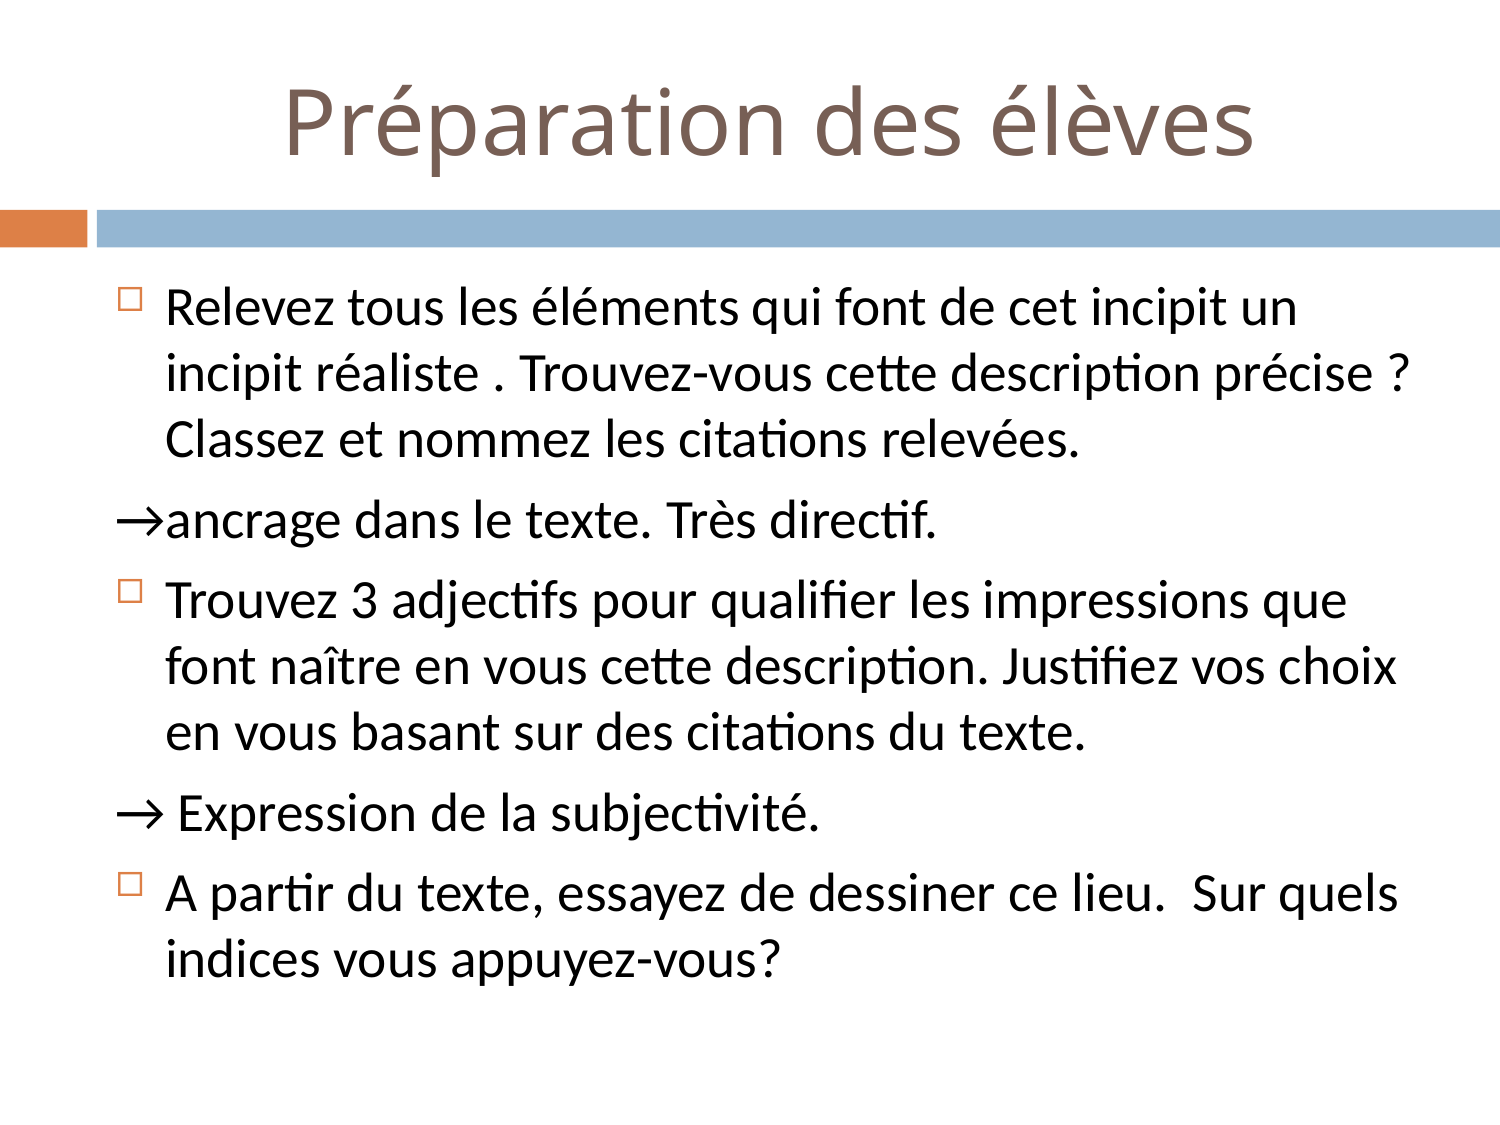

# Préparation des élèves
Relevez tous les éléments qui font de cet incipit un incipit réaliste . Trouvez-vous cette description précise ? Classez et nommez les citations relevées.
→ancrage dans le texte. Très directif.
Trouvez 3 adjectifs pour qualifier les impressions que font naître en vous cette description. Justifiez vos choix en vous basant sur des citations du texte.
→ Expression de la subjectivité.
A partir du texte, essayez de dessiner ce lieu. Sur quels indices vous appuyez-vous?